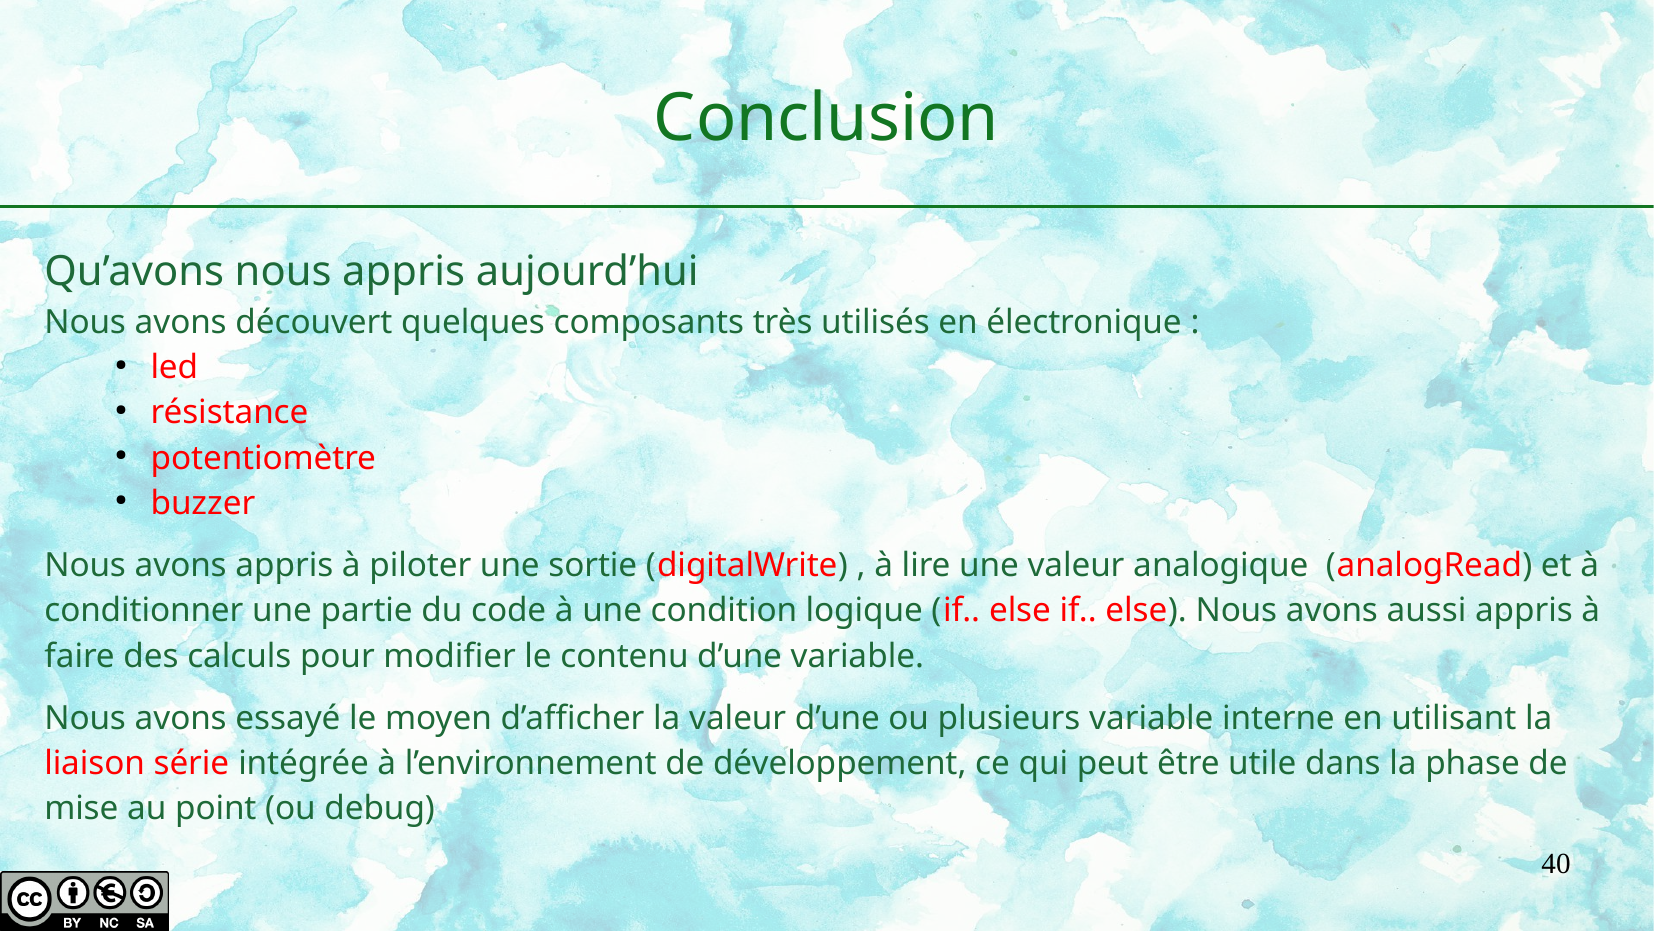

# Conclusion
Qu’avons nous appris aujourd’hui
Nous avons découvert quelques composants très utilisés en électronique :
led
résistance
potentiomètre
buzzer
Nous avons appris à piloter une sortie (digitalWrite) , à lire une valeur analogique (analogRead) et à conditionner une partie du code à une condition logique (if.. else if.. else). Nous avons aussi appris à faire des calculs pour modifier le contenu d’une variable.
Nous avons essayé le moyen d’afficher la valeur d’une ou plusieurs variable interne en utilisant la liaison série intégrée à l’environnement de développement, ce qui peut être utile dans la phase de mise au point (ou debug)
40